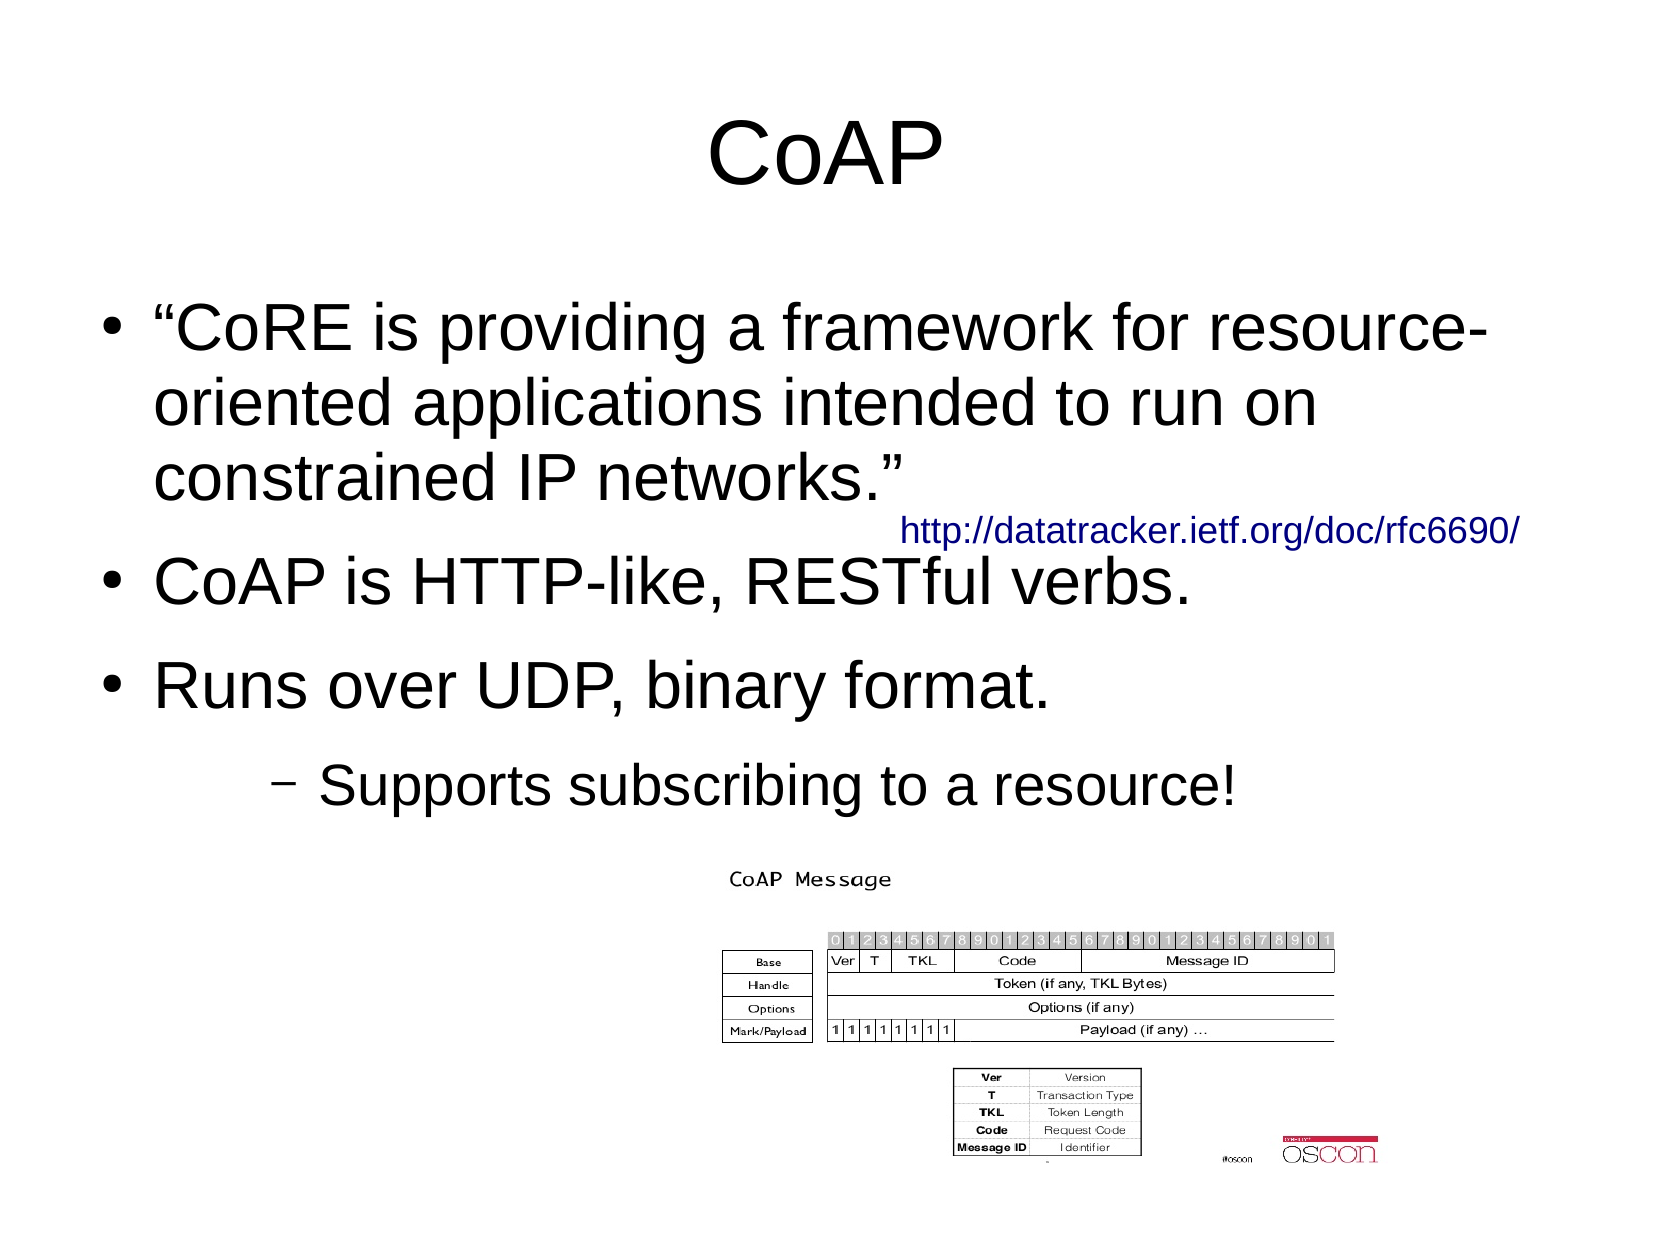

# CoAP
“CoRE is providing a framework for resource-oriented applications intended to run on constrained IP networks.”
CoAP is HTTP-like, RESTful verbs.
Runs over UDP, binary format.
Supports subscribing to a resource!
http://datatracker.ietf.org/doc/rfc6690/